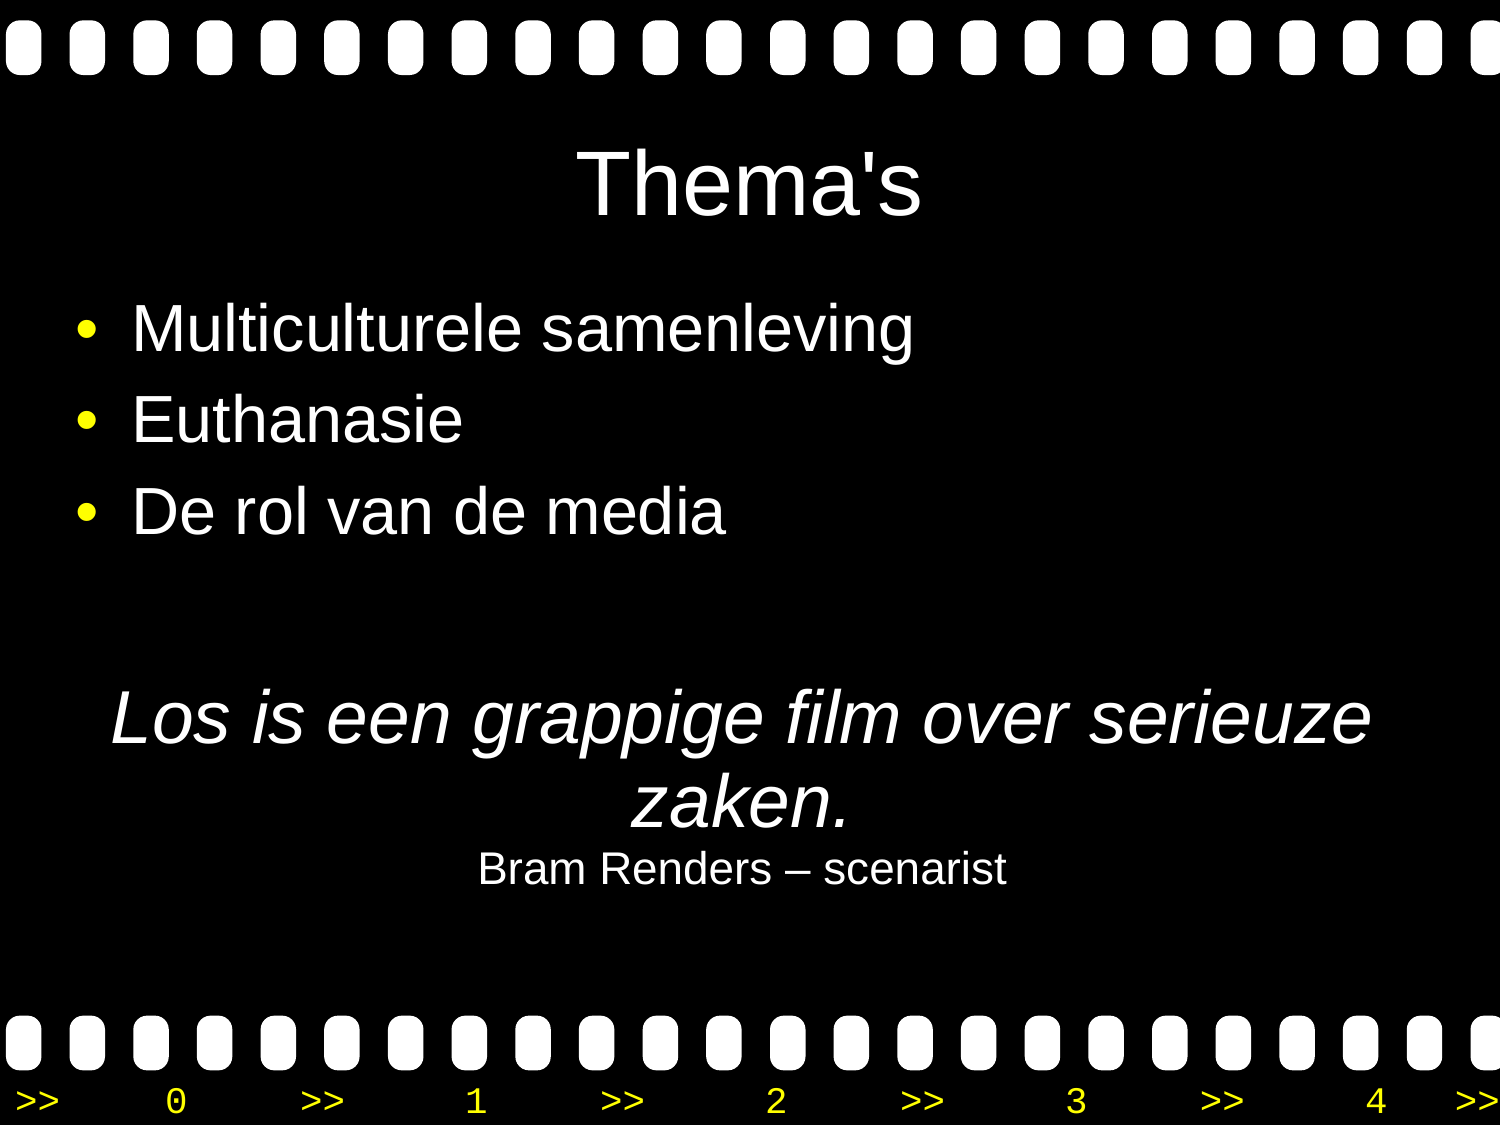

# Thema's
Multiculturele samenleving
Euthanasie
De rol van de media
Los is een grappige film over serieuze zaken.
Bram Renders – scenarist